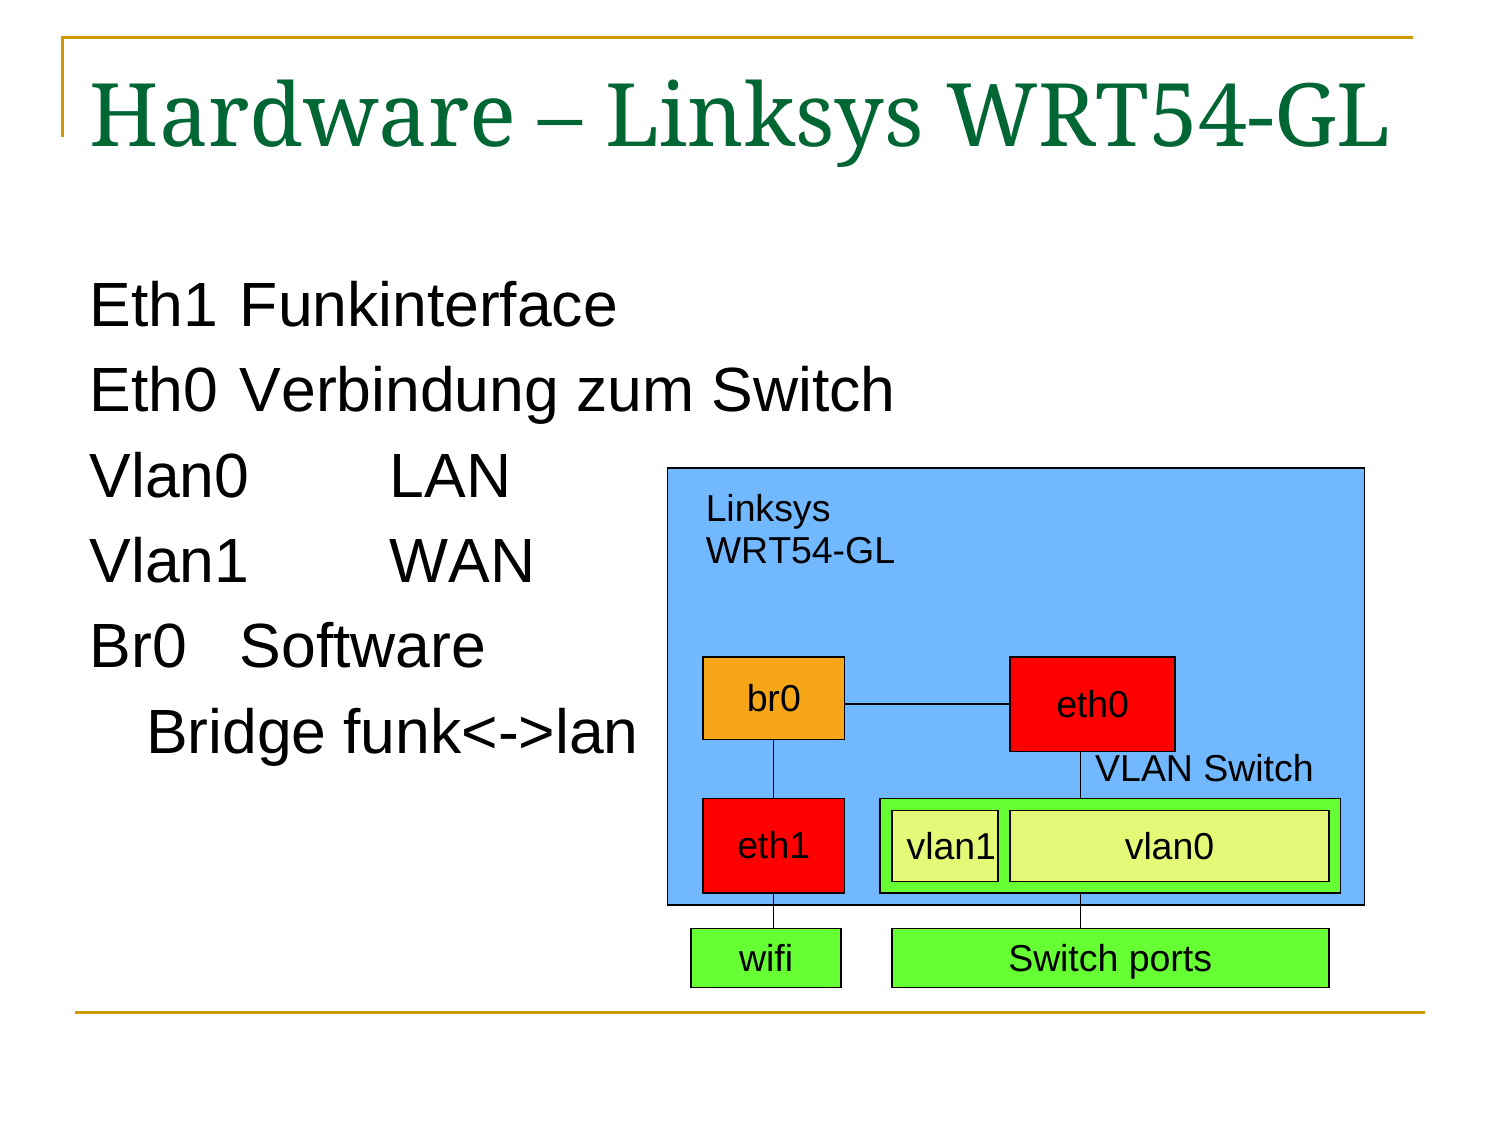

# Hardware – Linksys WRT54-GL
Eth1	Funkinterface
Eth0	Verbindung zum Switch
Vlan0	LAN
Vlan1	WAN
Br0	Software
	Bridge funk<->lan
Linksys WRT54-GL
br0
eth0
VLAN Switch
eth1
vlan1
vlan0
wifi
Switch ports